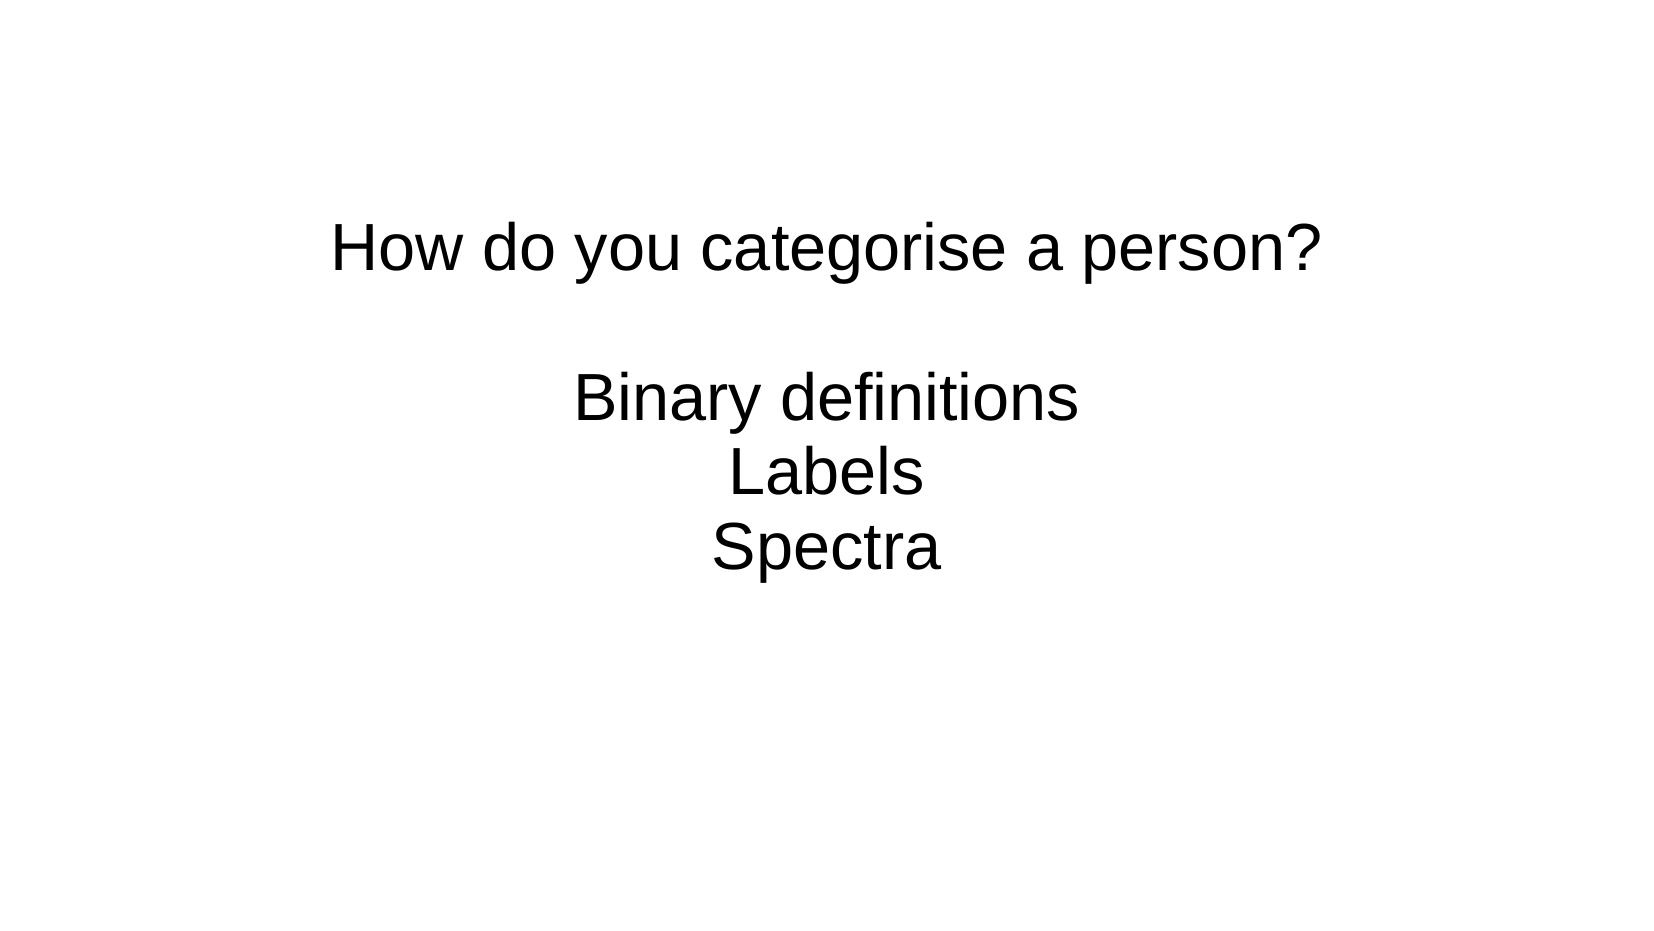

# How do you categorise a person?
Binary definitions
Labels
Spectra